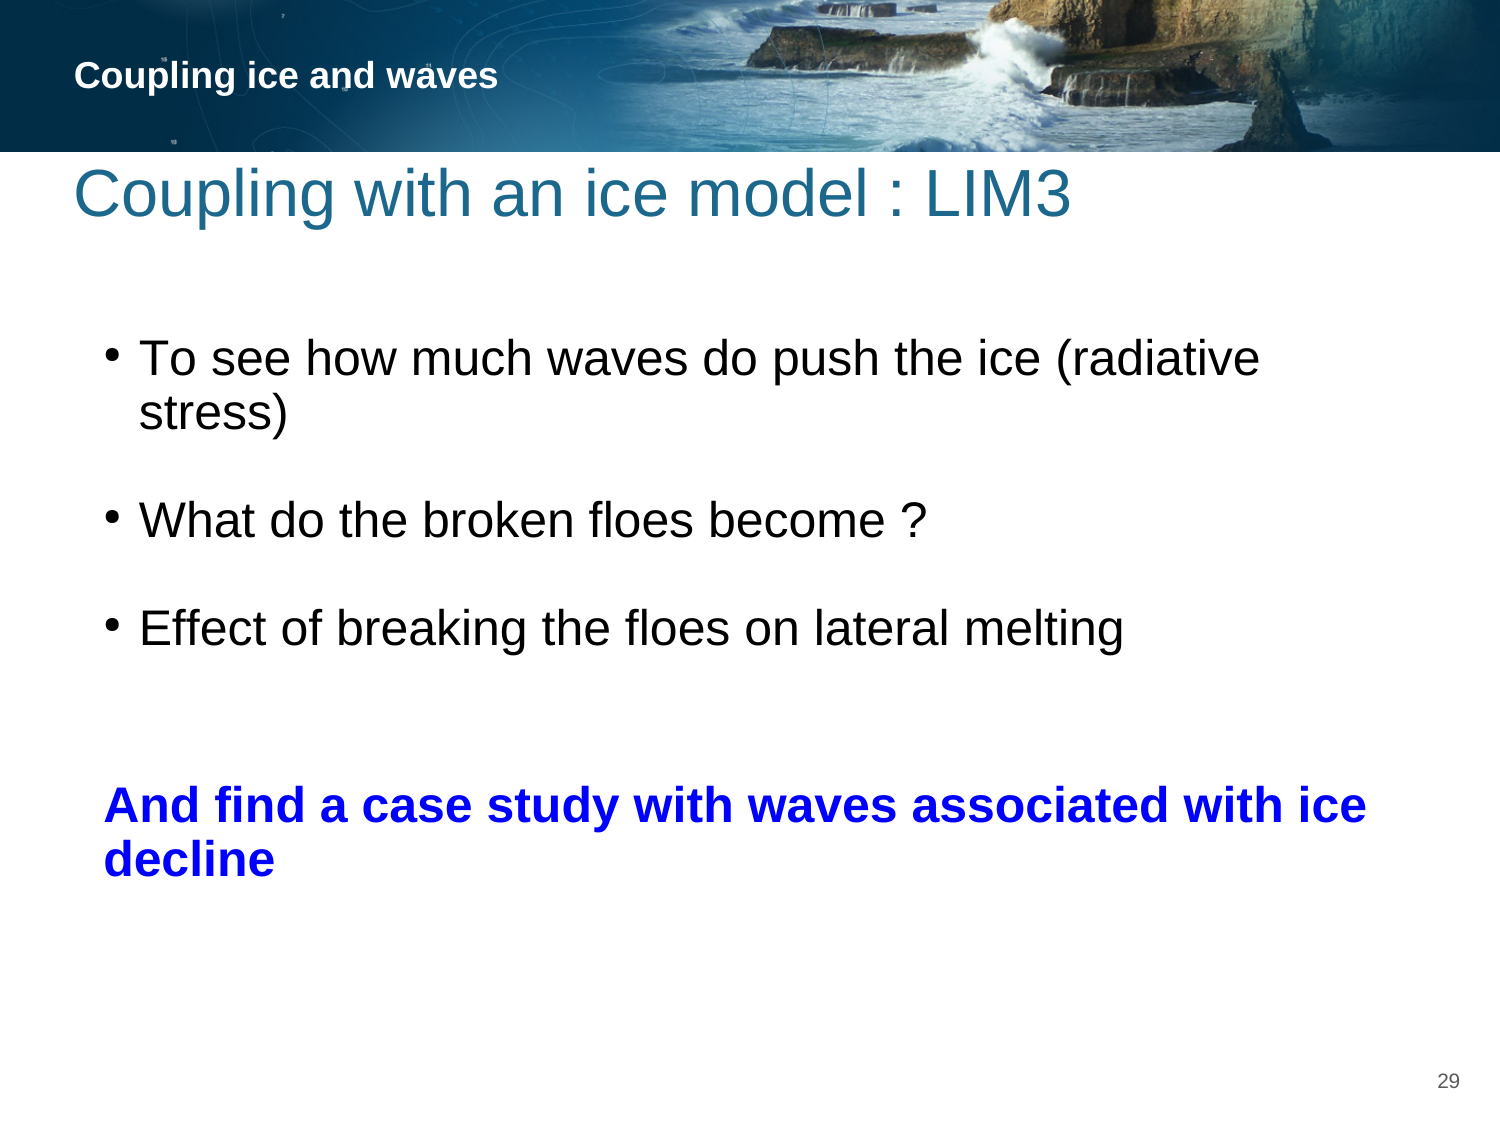

Coupling ice and waves
# Coupling with an ice model : LIM3
To see how much waves do push the ice (radiative stress)
What do the broken floes become ?
Effect of breaking the floes on lateral melting
And find a case study with waves associated with ice decline